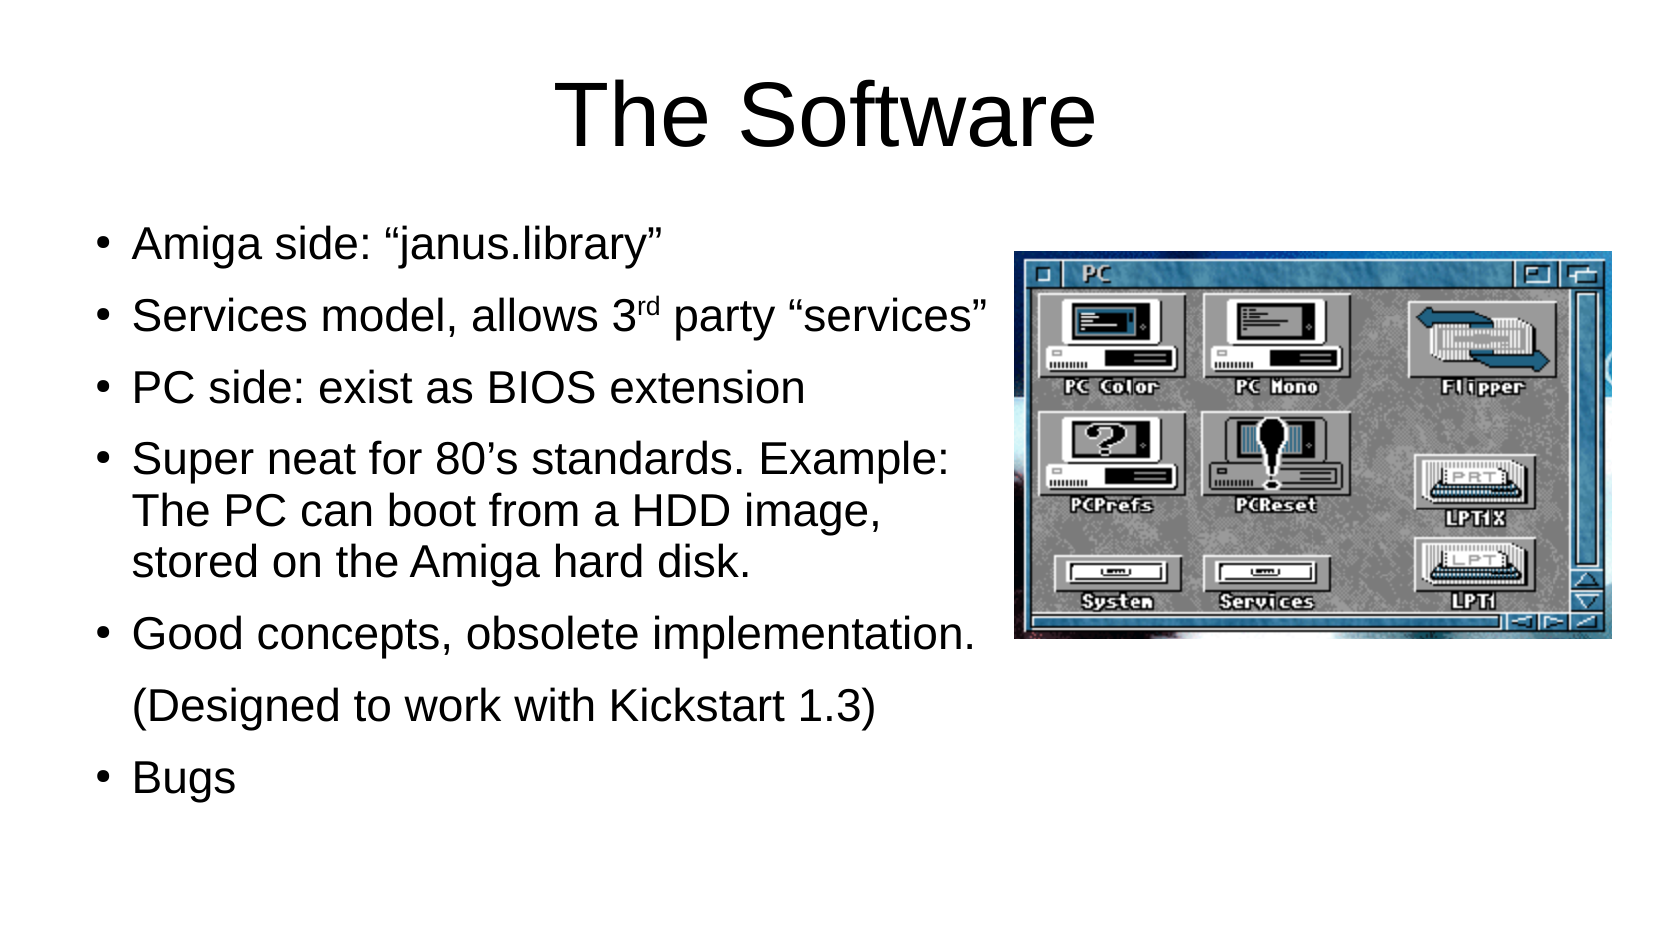

# The Software
Amiga side: “janus.library”
Services model, allows 3rd party “services”
PC side: exist as BIOS extension
Super neat for 80’s standards. Example: The PC can boot from a HDD image, stored on the Amiga hard disk.
Good concepts, obsolete implementation.
(Designed to work with Kickstart 1.3)
Bugs